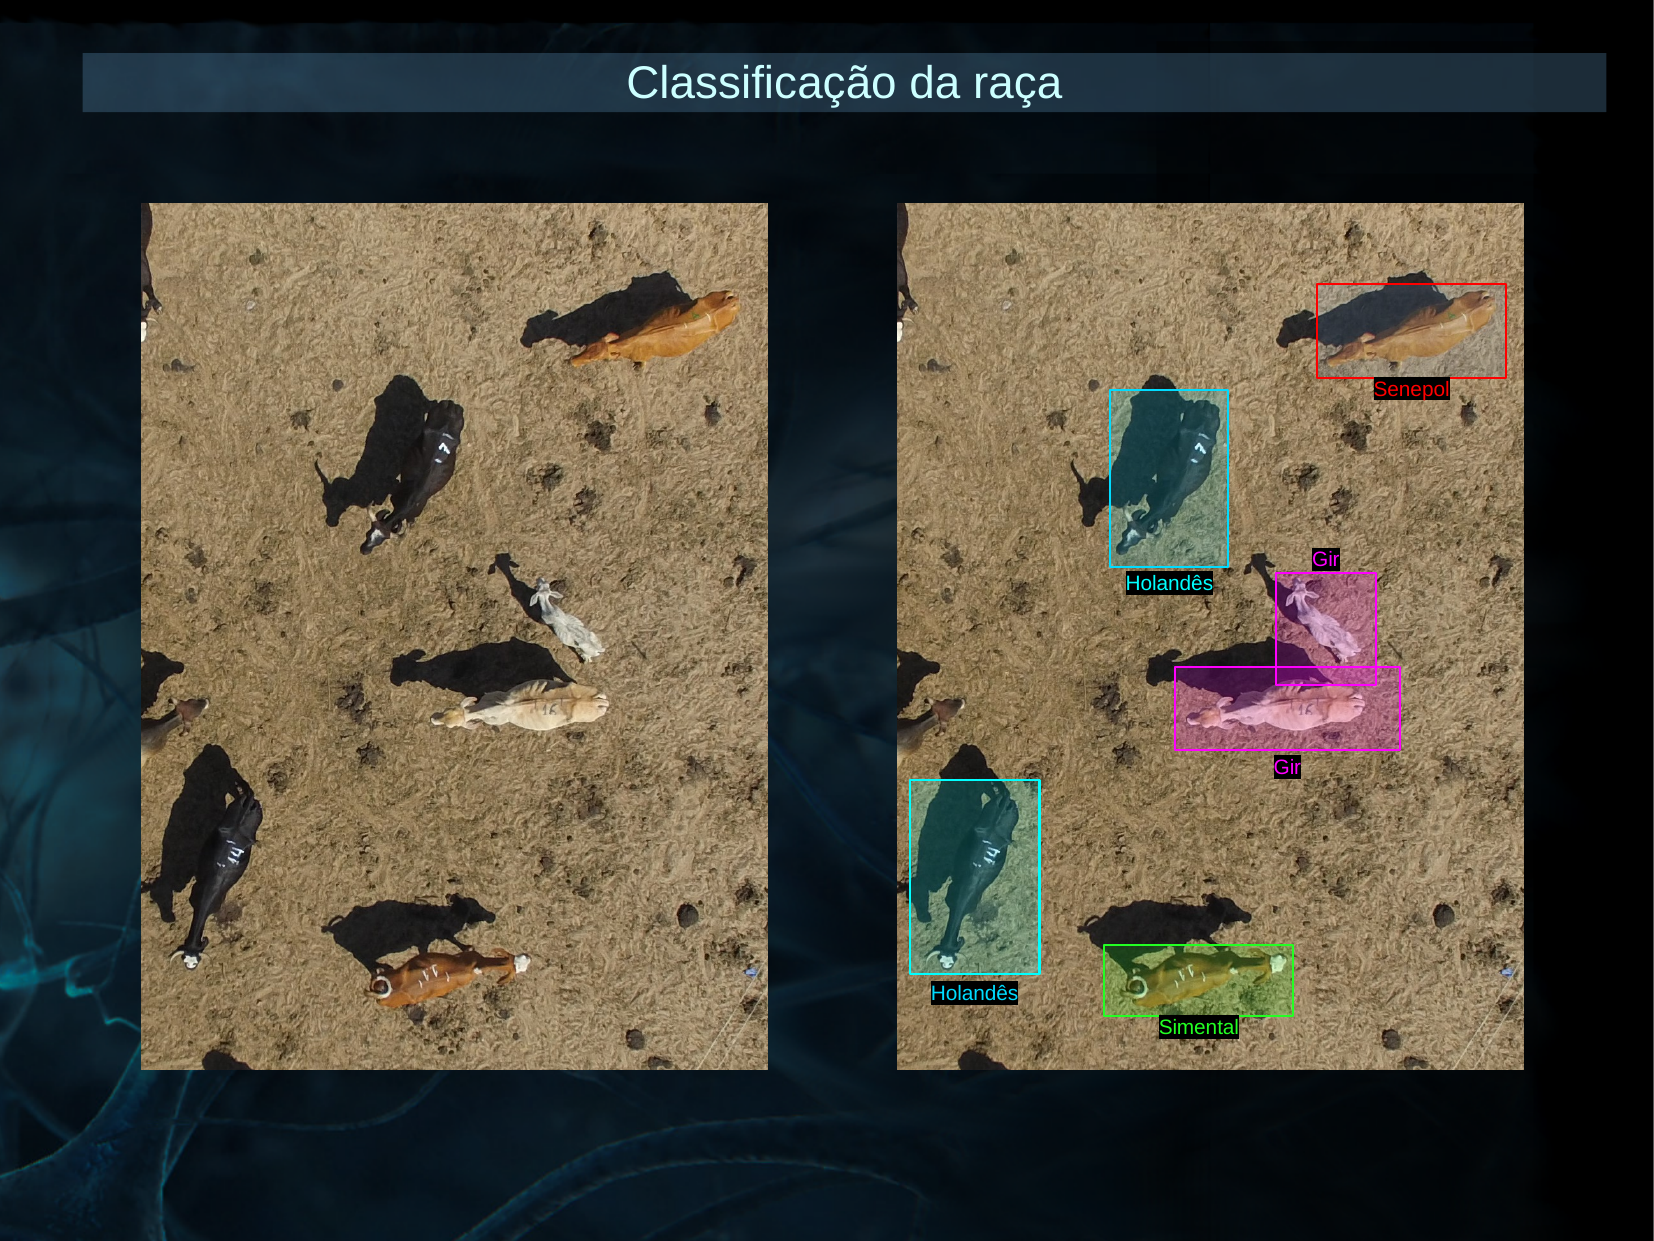

Classificação da raça
Senepol
Holandês
Gir
Gir
Holandês
Simental